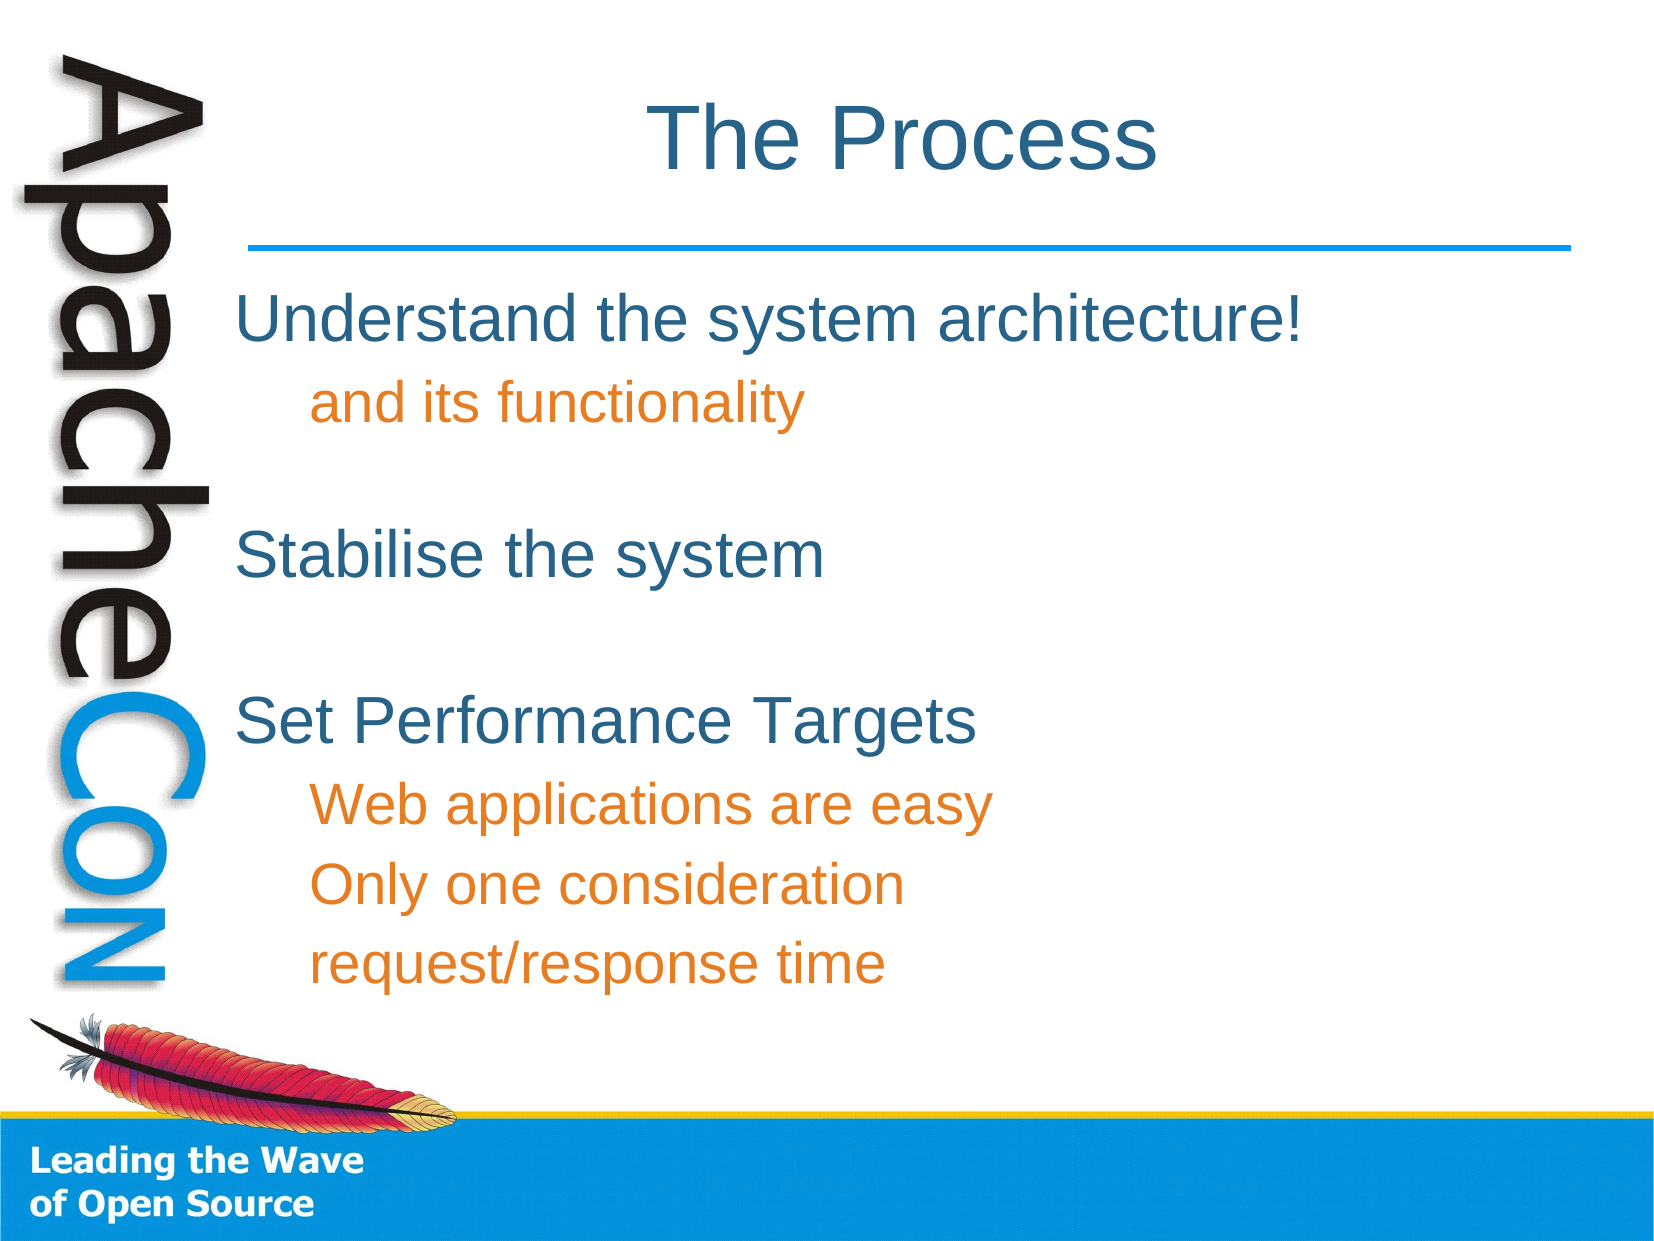

# The Process
Understand the system architecture!
and its functionality
Stabilise the system
Set Performance Targets
Web applications are easy
Only one consideration
request/response time